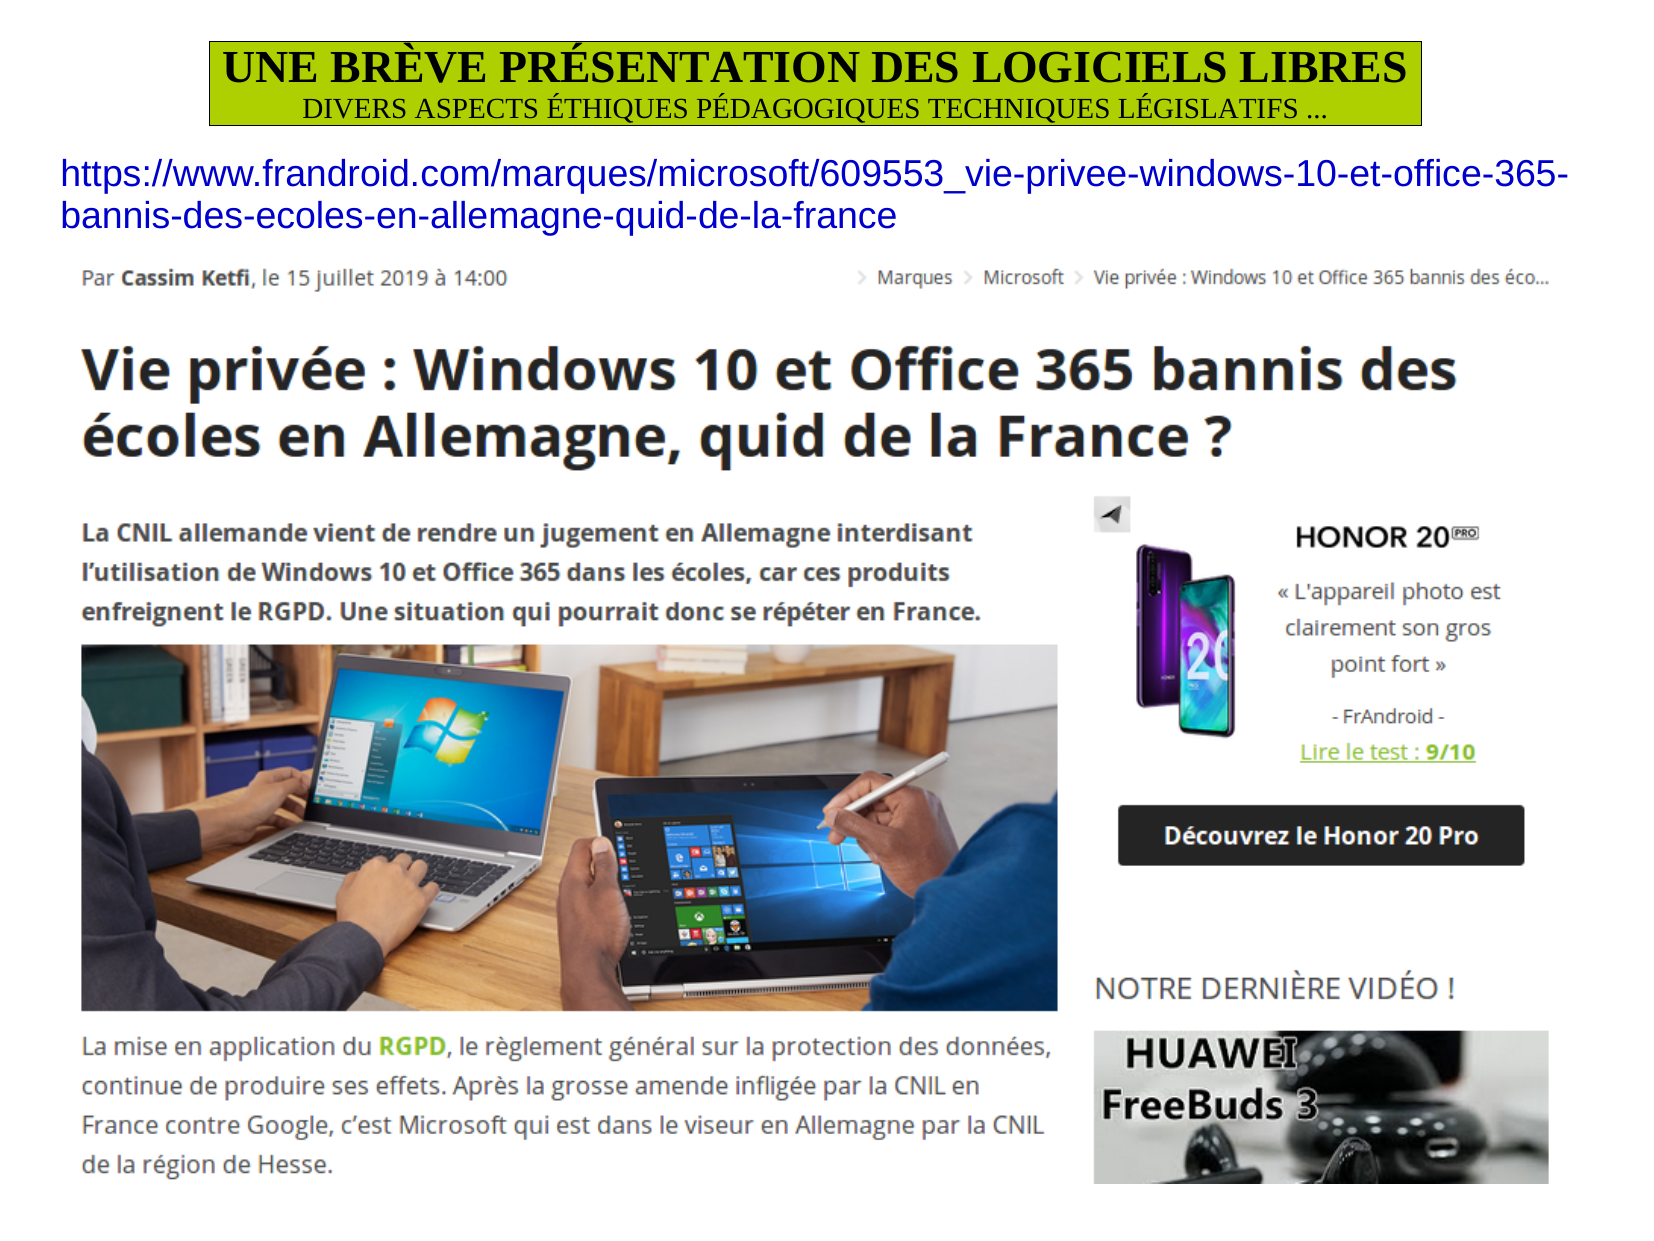

UNE BRÈVE PRÉSENTATION DES LOGICIELS LIBRES
DIVERS ASPECTS ÉTHIQUES PÉDAGOGIQUES TECHNIQUES LÉGISLATIFS ...
https://www.frandroid.com/marques/microsoft/609553_vie-privee-windows-10-et-office-365-bannis-des-ecoles-en-allemagne-quid-de-la-france